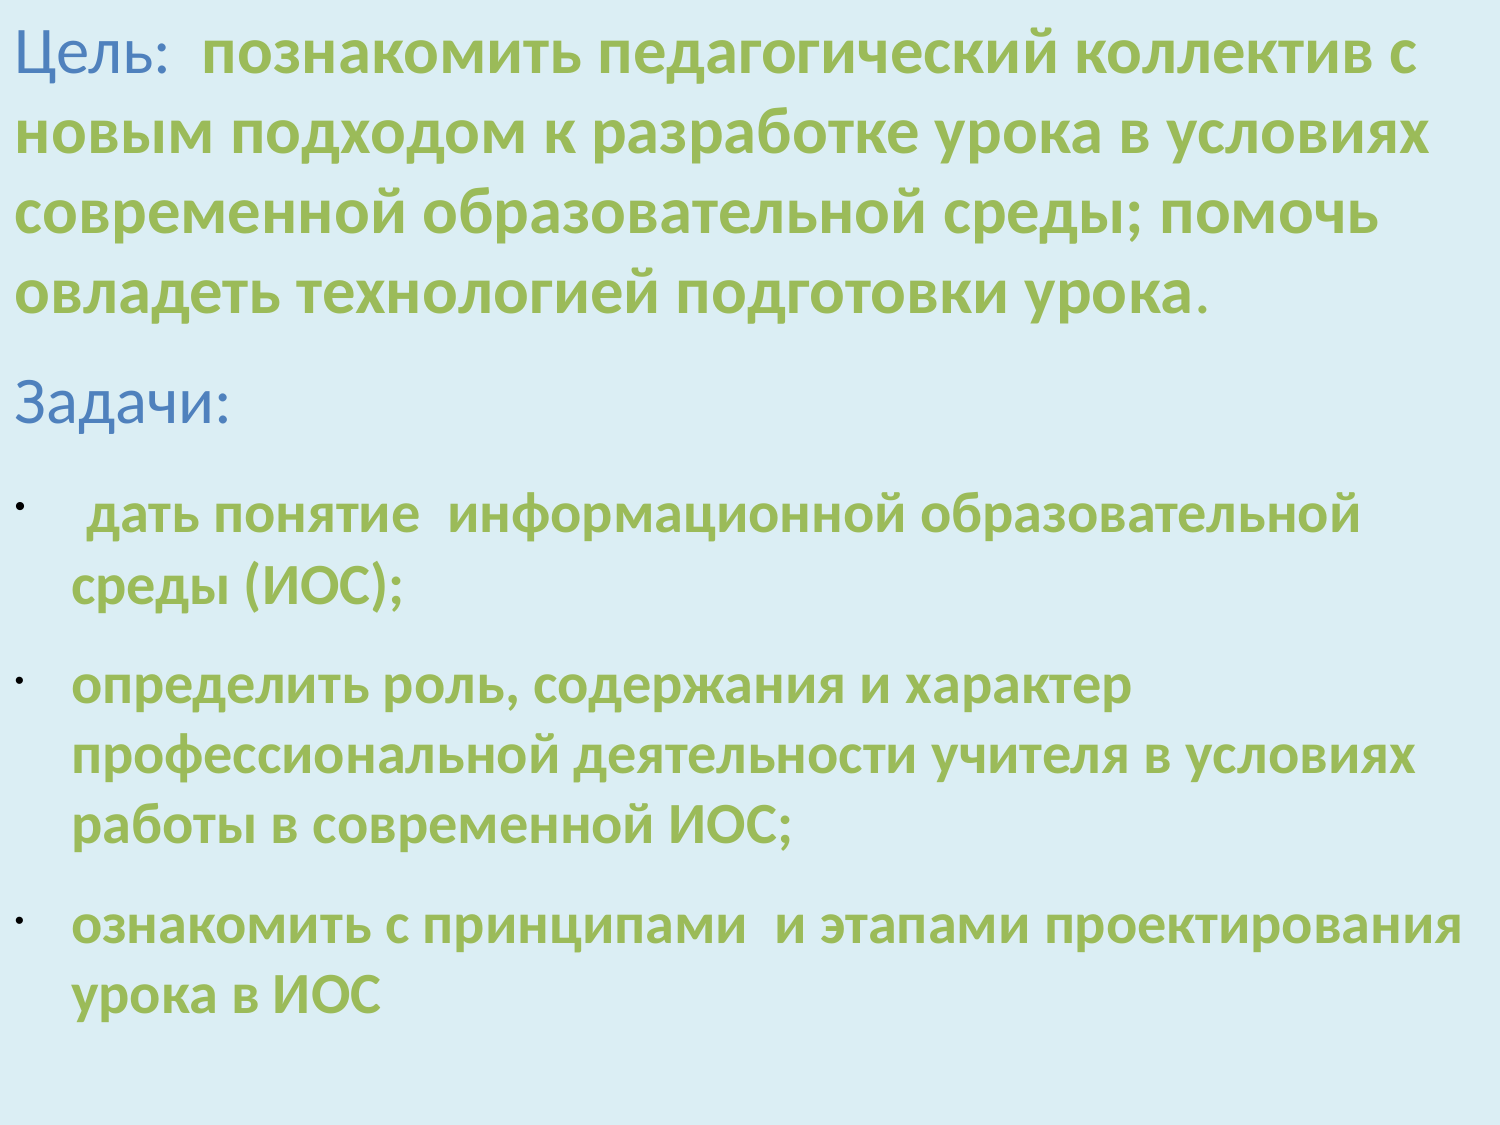

# Цель: познакомить педагогический коллектив с новым подходом к разработке урока в условиях современной образовательной среды; помочь овладеть технологией подготовки урока.
Задачи:
 дать понятие информационной образовательной среды (ИОС);
определить роль, содержания и характер профессиональной деятельности учителя в условиях работы в современной ИОС;
ознакомить с принципами и этапами проектирования урока в ИОС